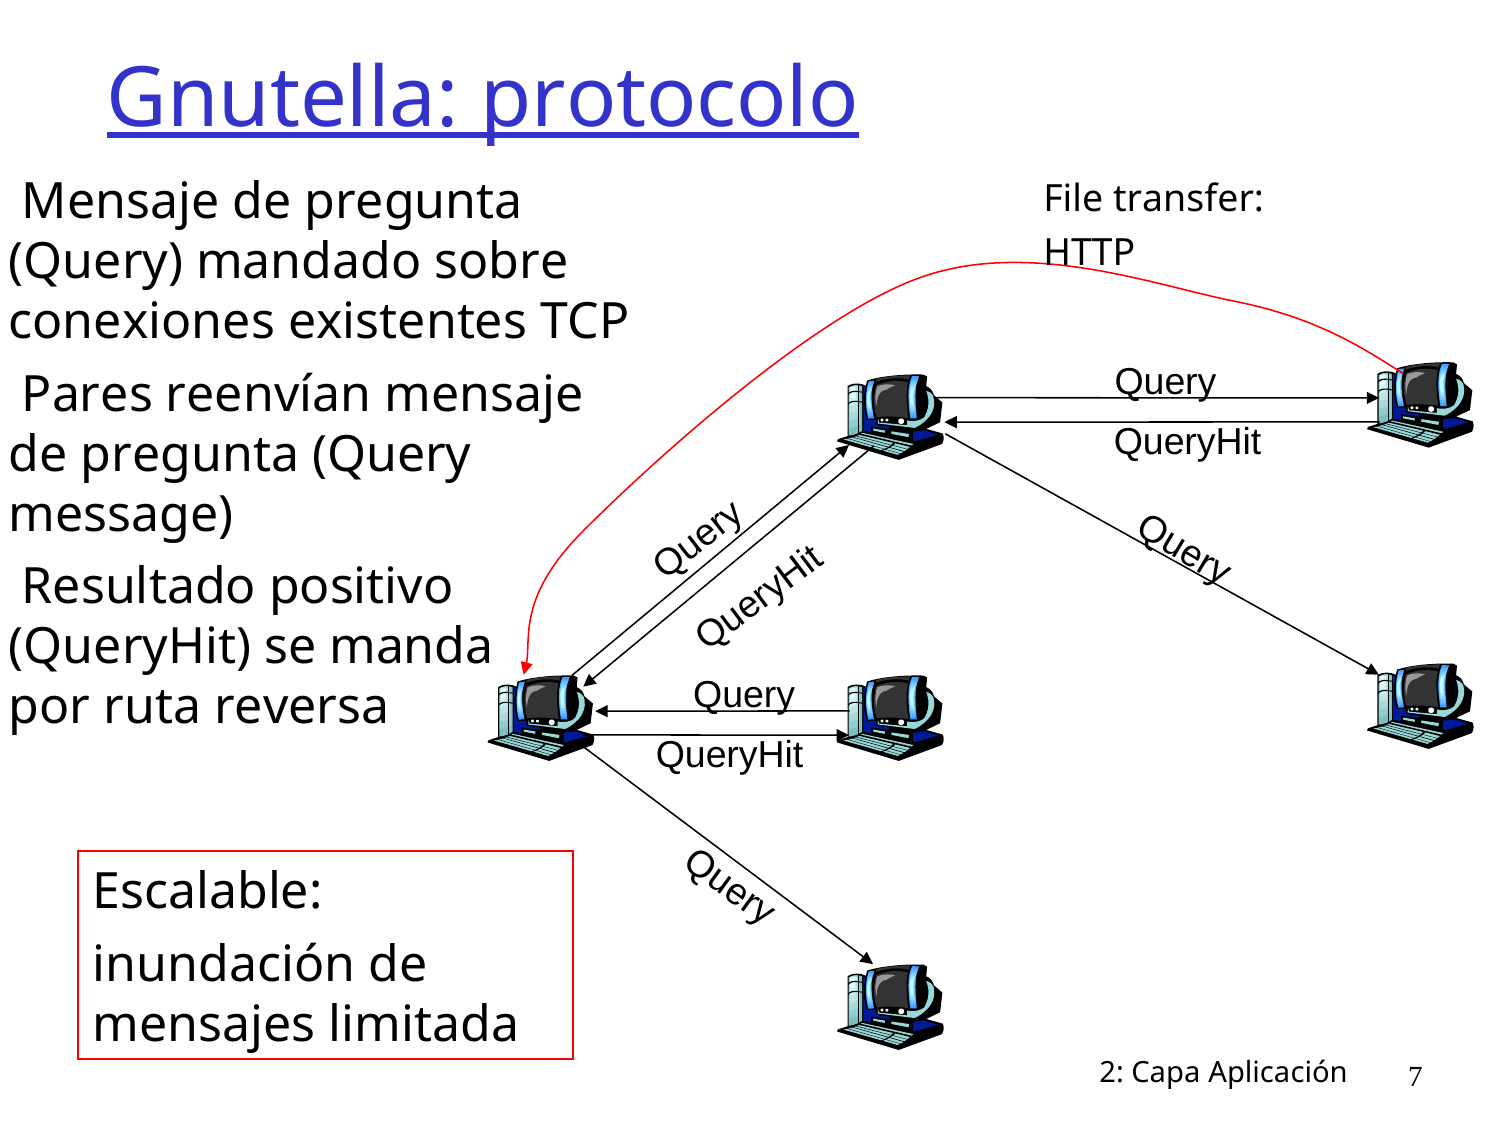

# Gnutella: protocolo
 Mensaje de pregunta (Query) mandado sobre conexiones existentes TCP
 Pares reenvían mensaje de pregunta (Query message)‏
 Resultado positivo (QueryHit) se manda por ruta reversa
File transfer:
HTTP
Query
QueryHit
Query
Query
QueryHit
Query
QueryHit
Query
Escalable:
inundación de mensajes limitada